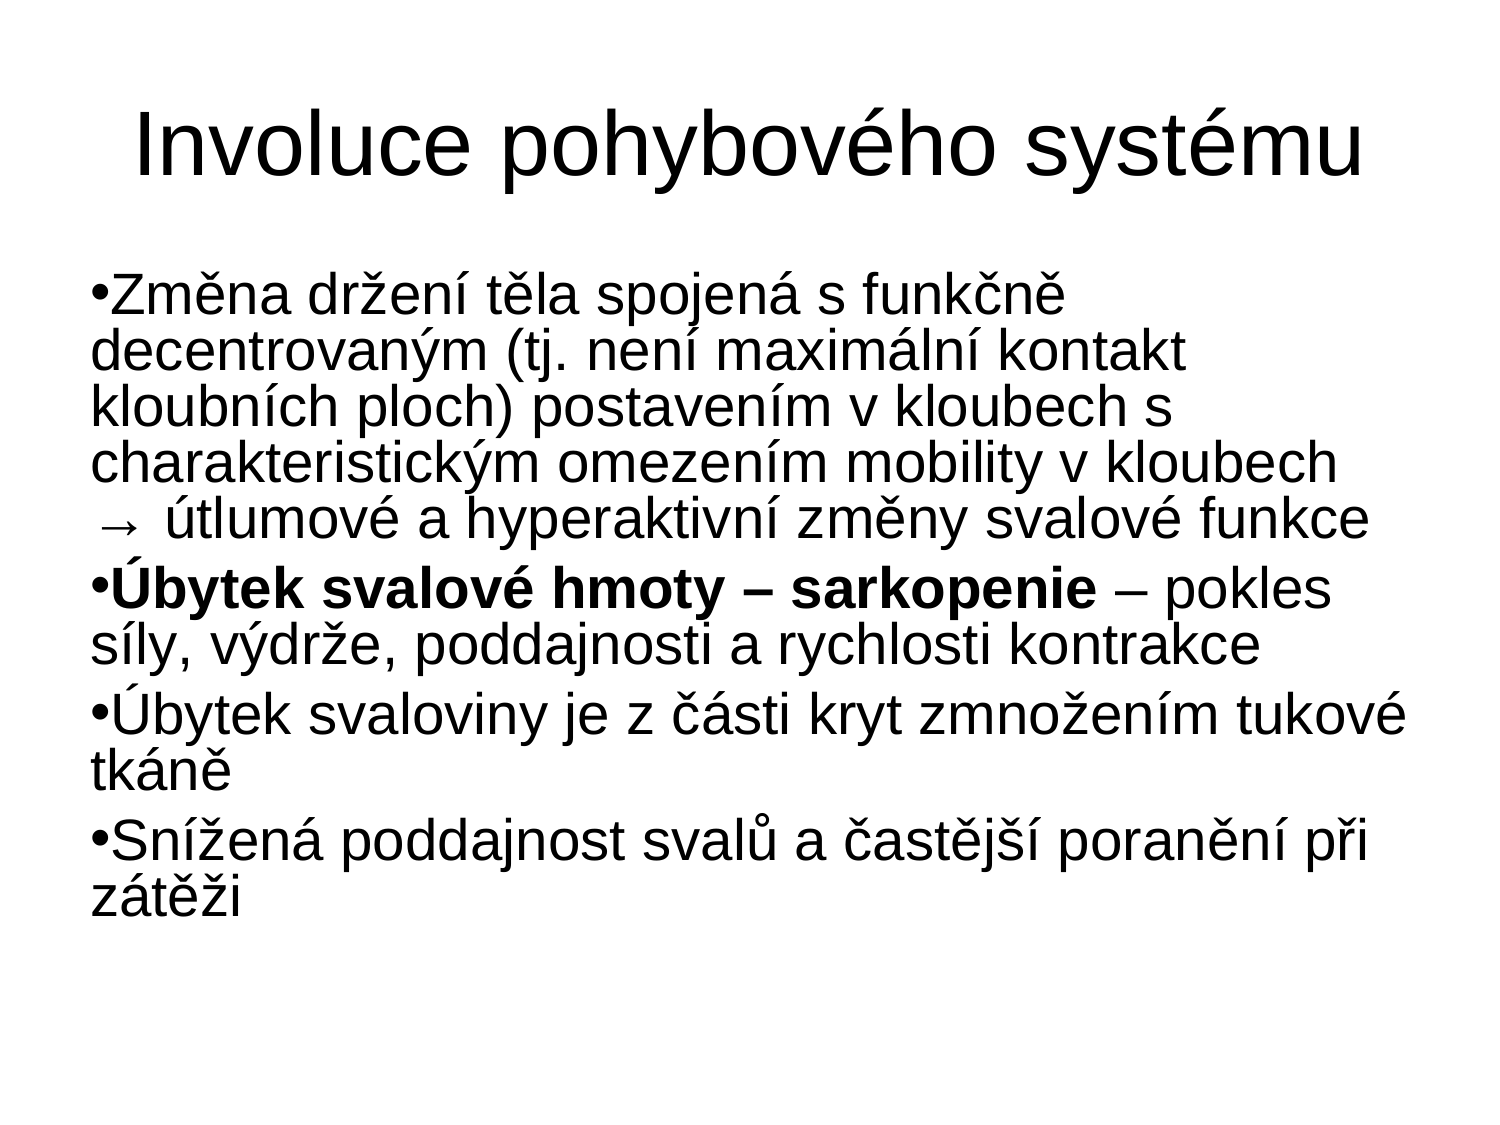

# Involuce pohybového systému
Změna držení těla spojená s funkčně decentrovaným (tj. není maximální kontakt kloubních ploch) postavením v kloubech s charakteristickým omezením mobility v kloubech → útlumové a hyperaktivní změny svalové funkce
Úbytek svalové hmoty – sarkopenie – pokles síly, výdrže, poddajnosti a rychlosti kontrakce
Úbytek svaloviny je z části kryt zmnožením tukové tkáně
Snížená poddajnost svalů a častější poranění při zátěži